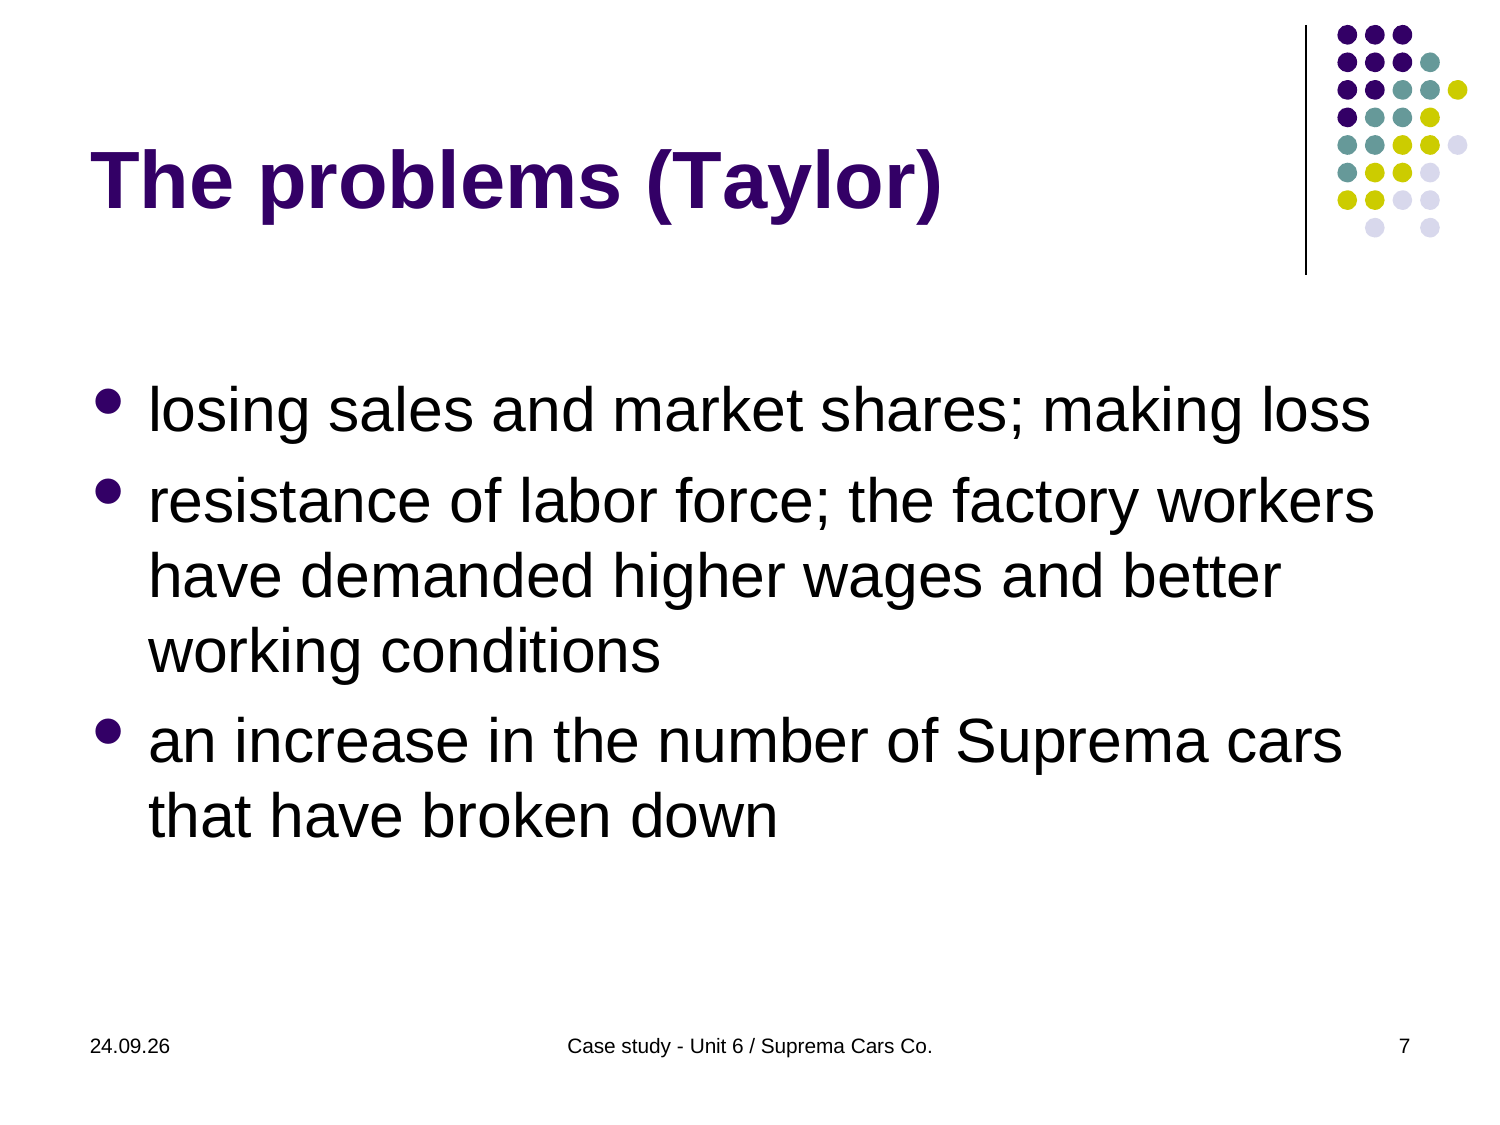

# The problems (Taylor)
losing sales and market shares; making loss
resistance of labor force; the factory workers have demanded higher wages and better working conditions
an increase in the number of Suprema cars that have broken down
Case study - Unit 6 / Suprema Cars Co.